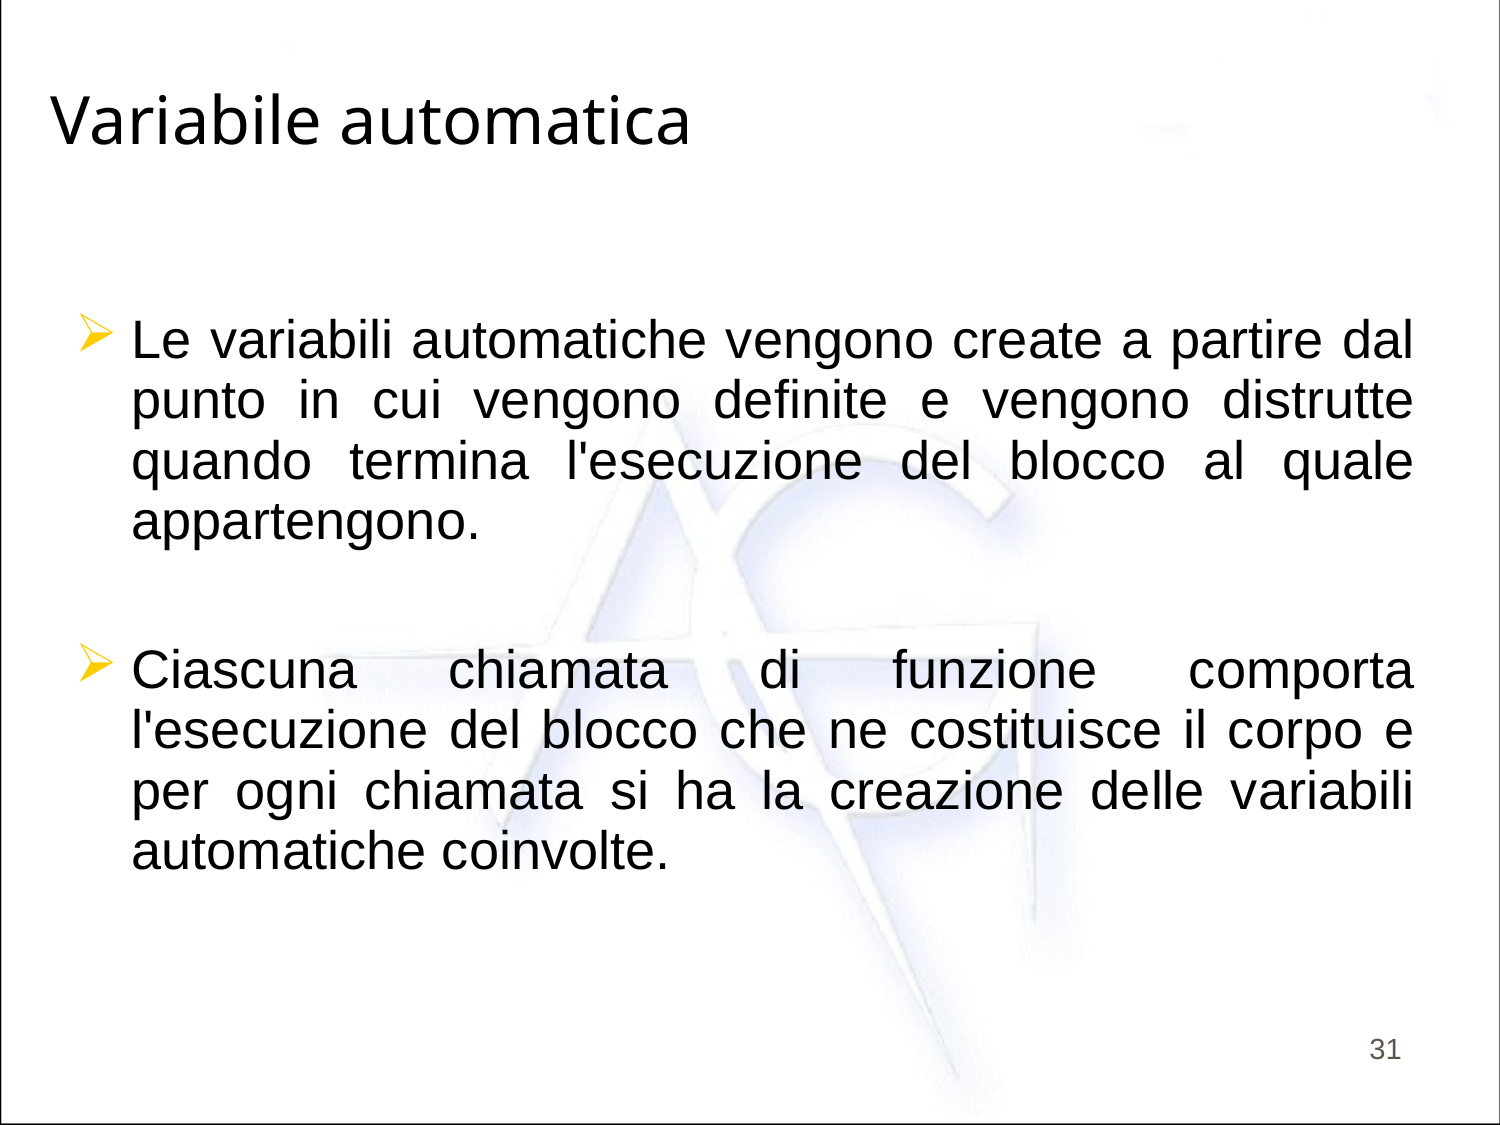

# Variabile automatica
Le variabili automatiche vengono create a partire dal punto in cui vengono definite e vengono distrutte quando termina l'esecuzione del blocco al quale appartengono.
Ciascuna chiamata di funzione comporta l'esecuzione del blocco che ne costituisce il corpo e per ogni chiamata si ha la creazione delle variabili automatiche coinvolte.
31